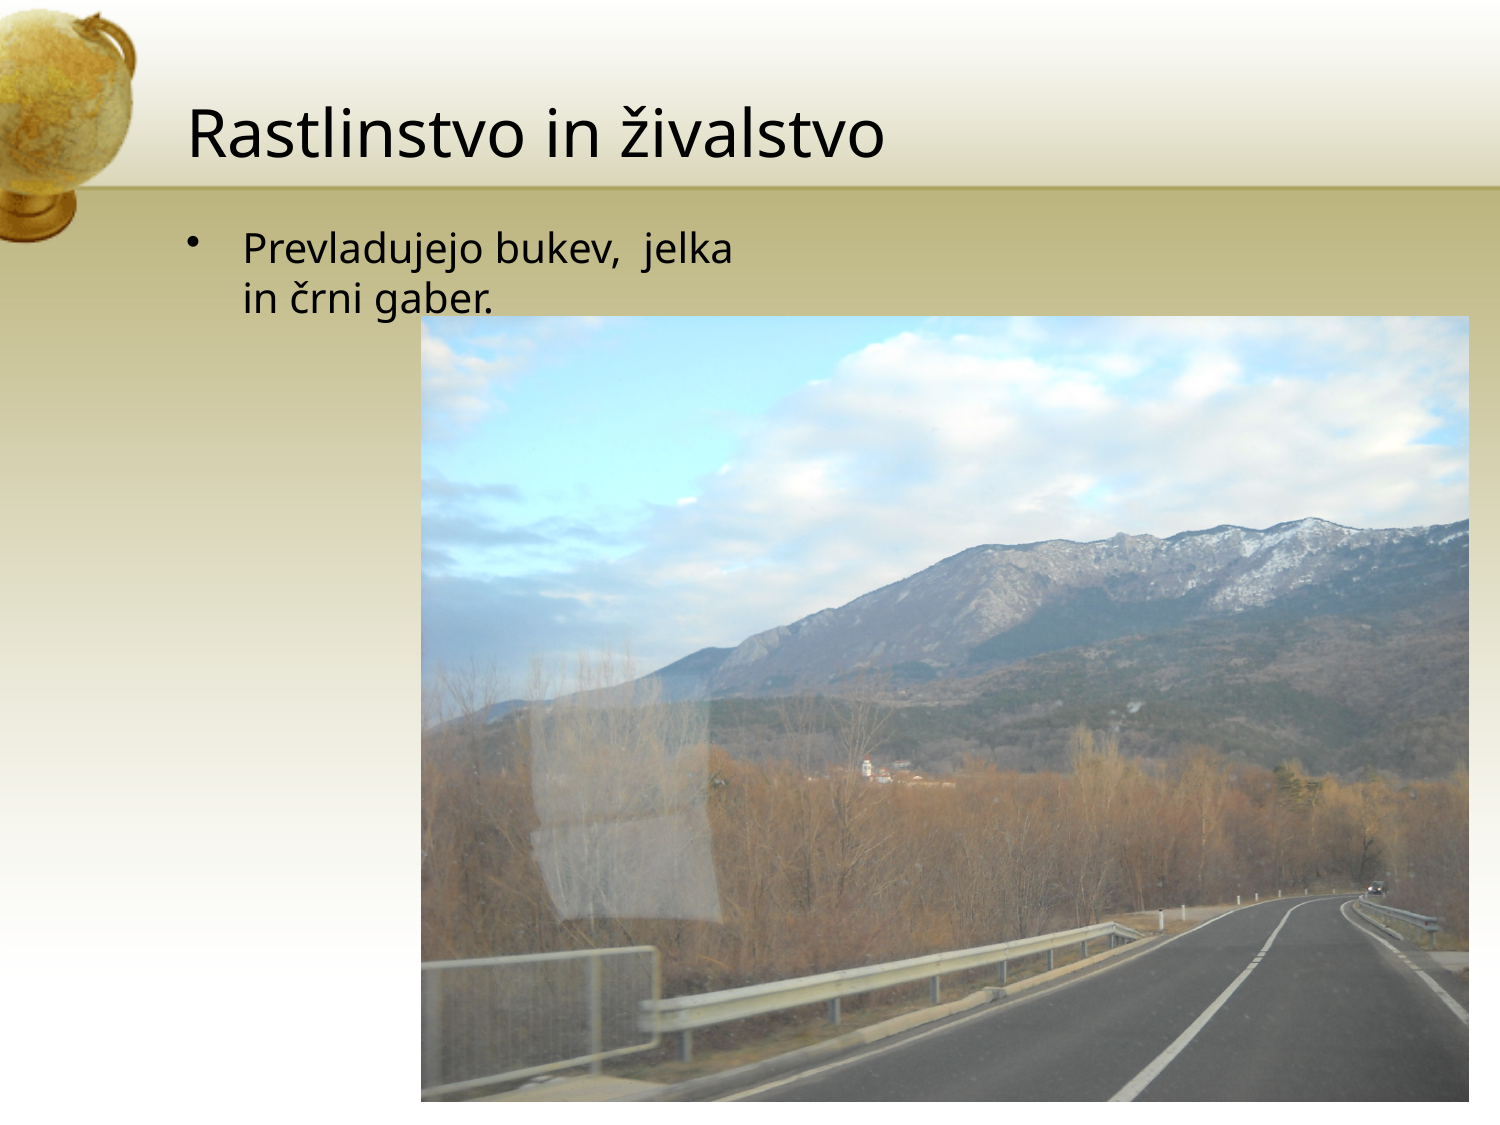

# Rastlinstvo in živalstvo
Prevladujejo bukev, jelka in črni gaber.